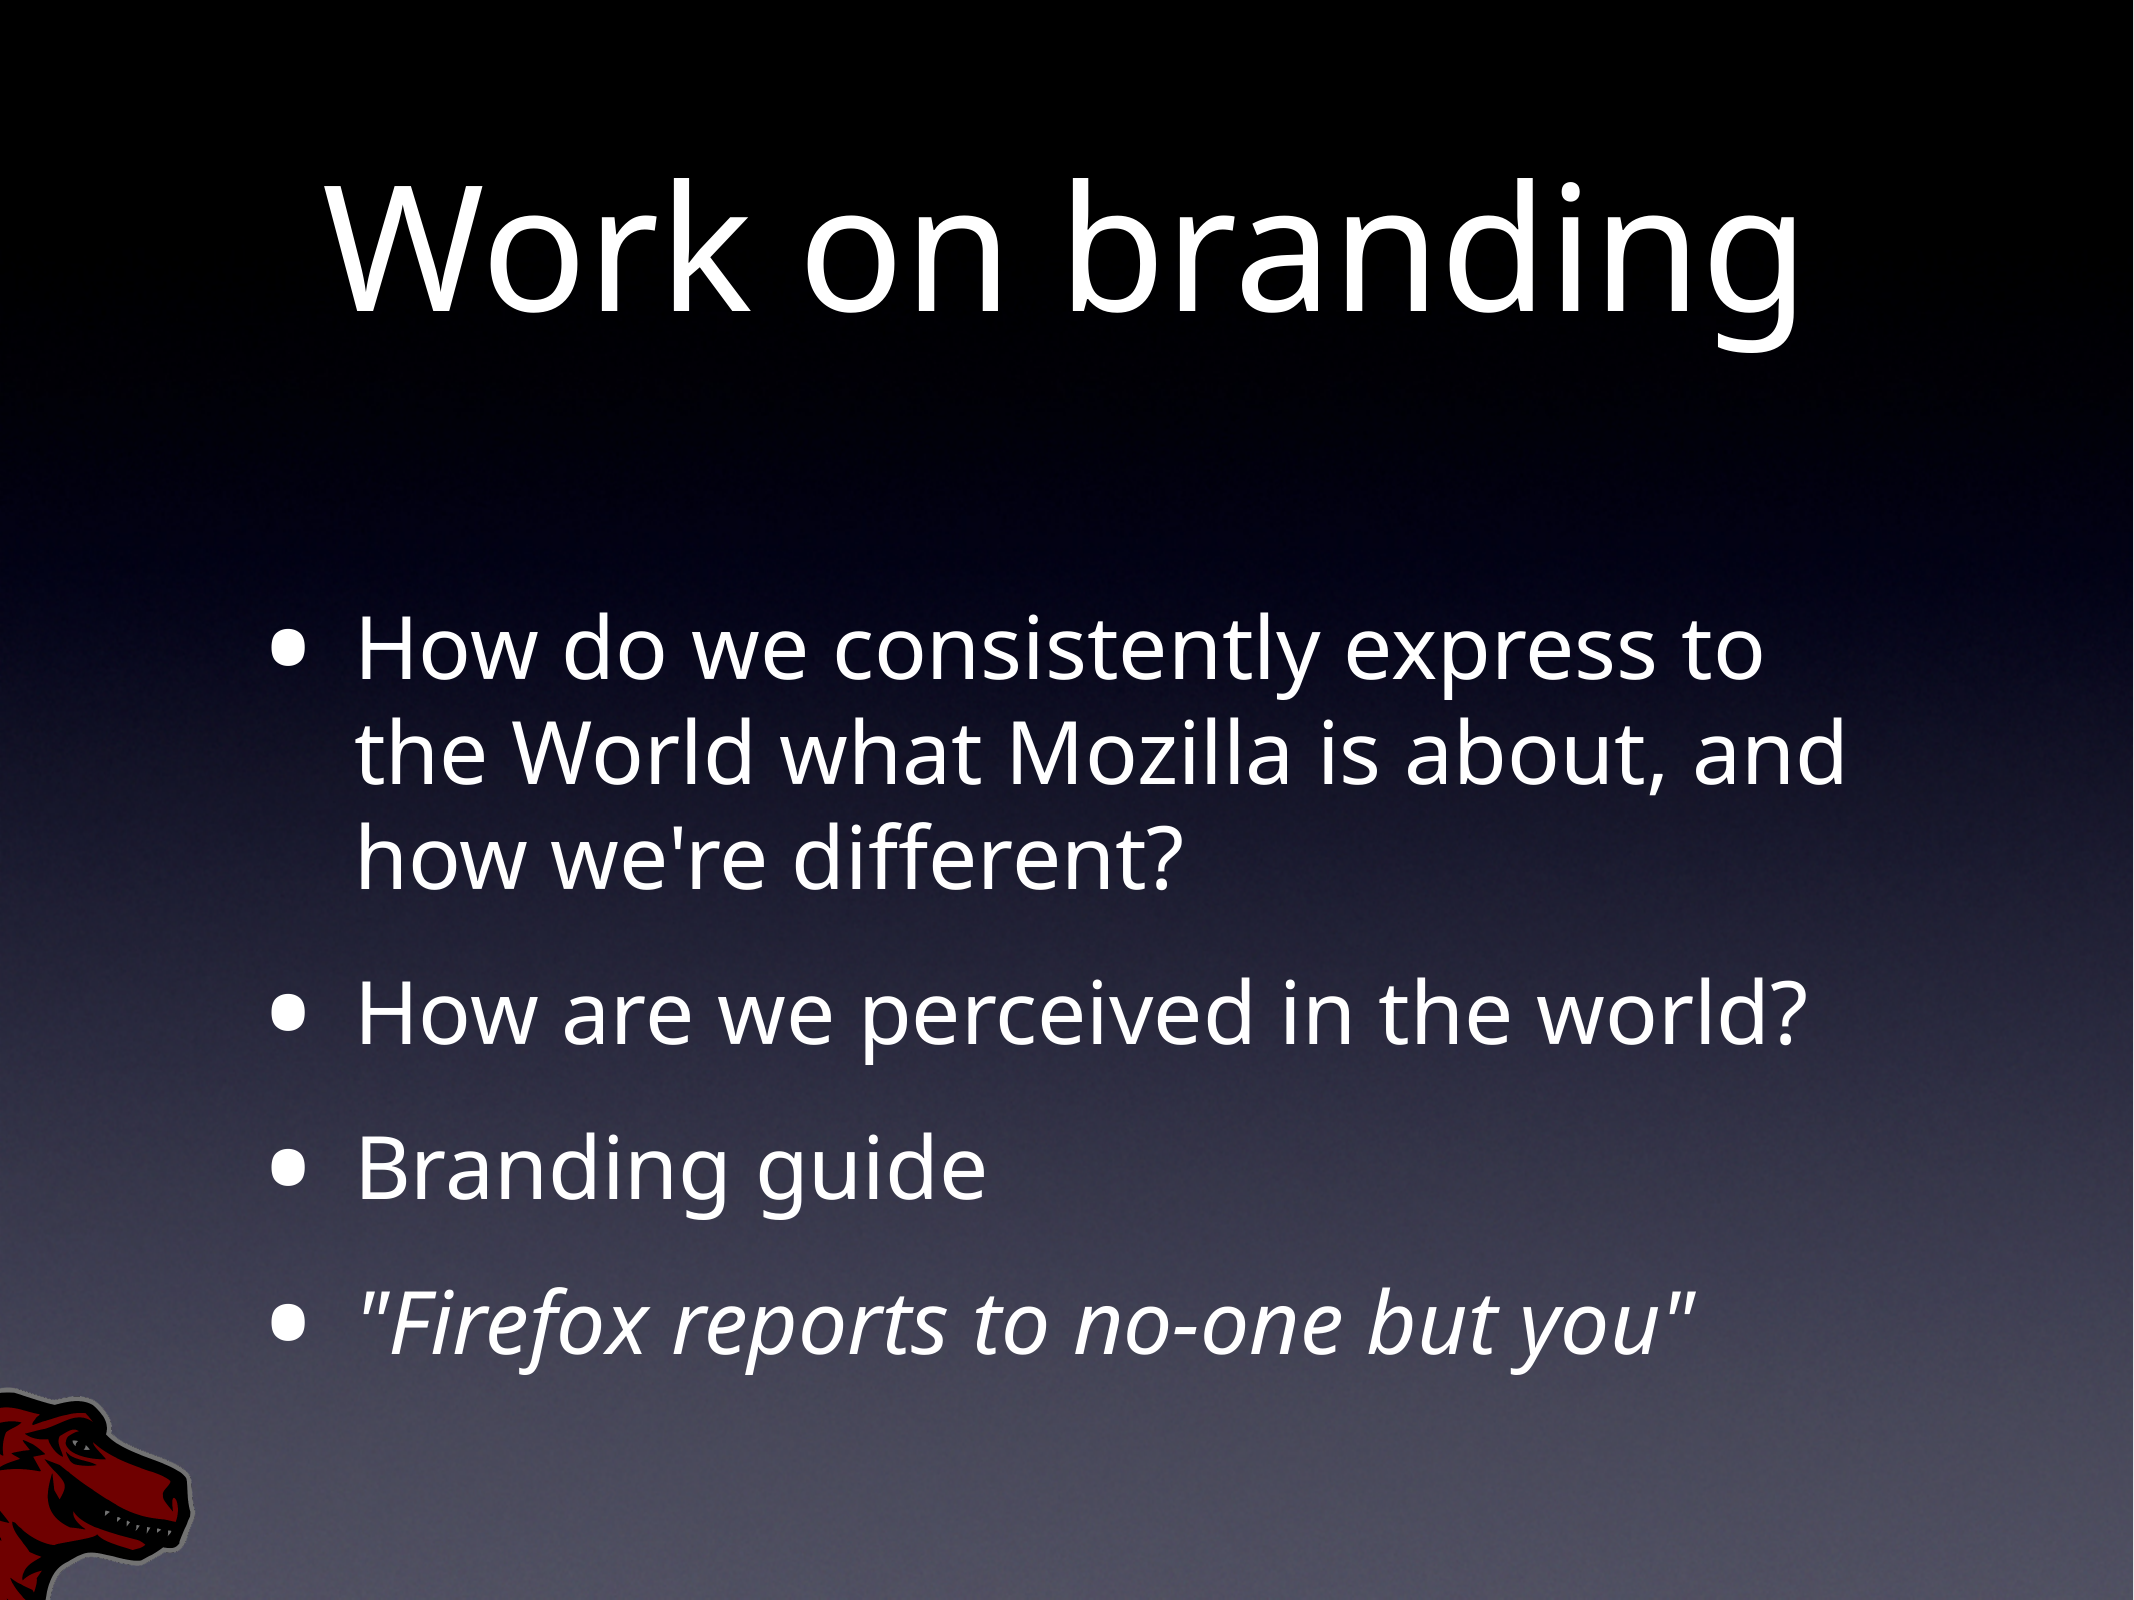

# Work on branding
How do we consistently express to the World what Mozilla is about, and how we're different?
How are we perceived in the world?
Branding guide
"Firefox reports to no-one but you"